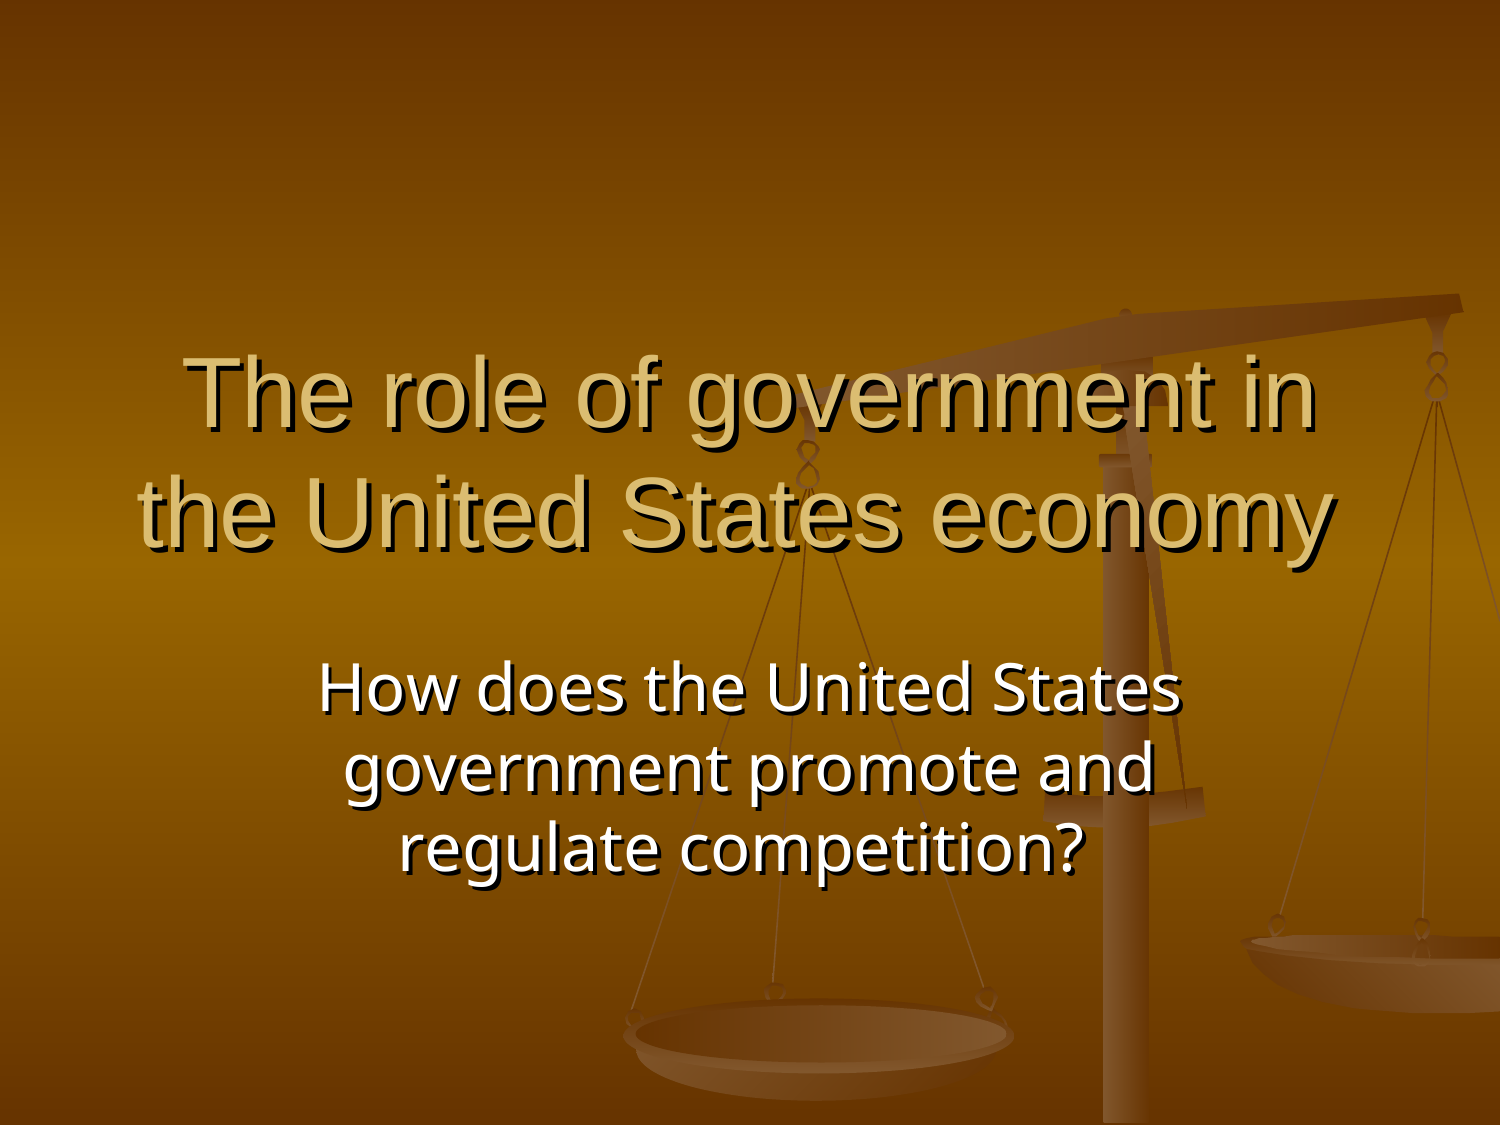

# The role of government in the United States economy
How does the United States government promote and regulate competition?